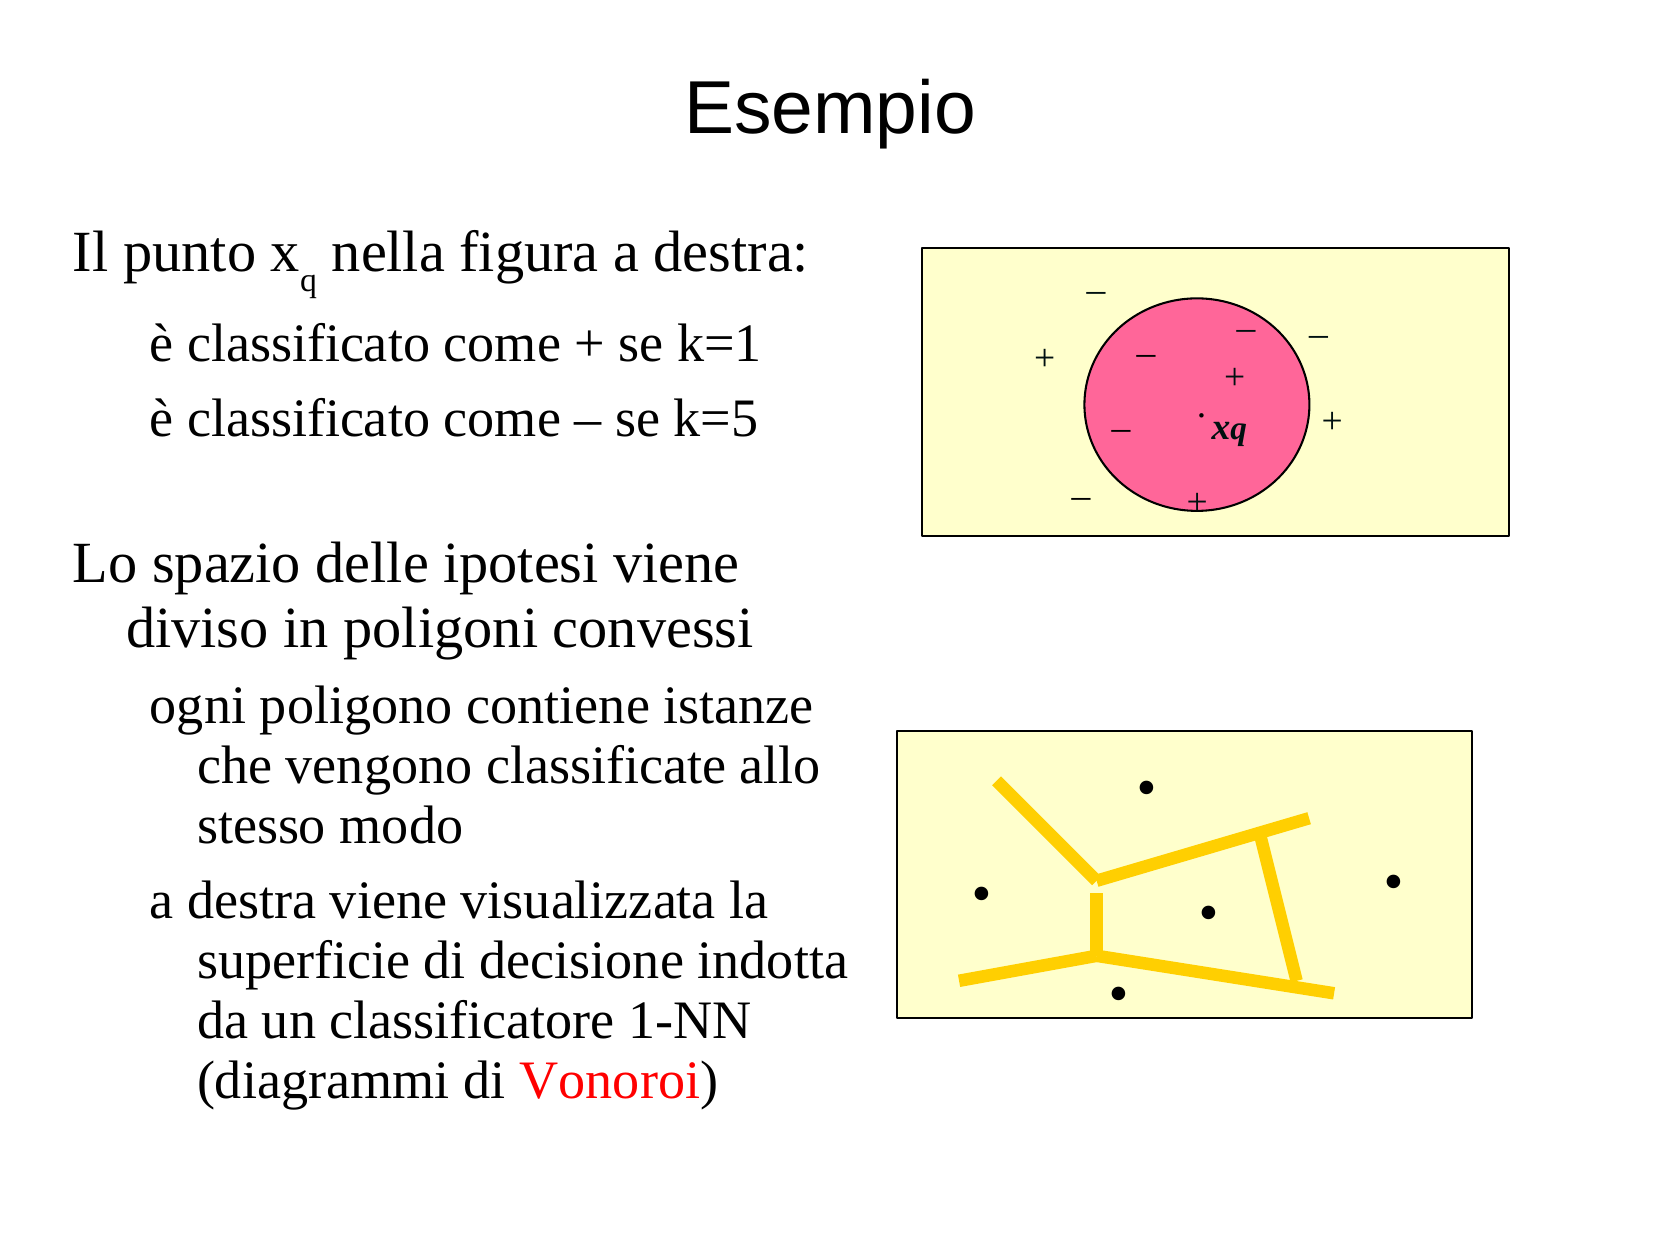

# Esempio
Il punto xq nella figura a destra:
è classificato come + se k=1
è classificato come – se k=5
Lo spazio delle ipotesi viene diviso in poligoni convessi
ogni poligono contiene istanze che vengono classificate allo stesso modo
a destra viene visualizzata la superficie di decisione indotta da un classificatore 1-NN (diagrammi di Vonoroi)
_
_
_
 .
_
+
+
_
+
xq
_
+
.
.
.
.
.